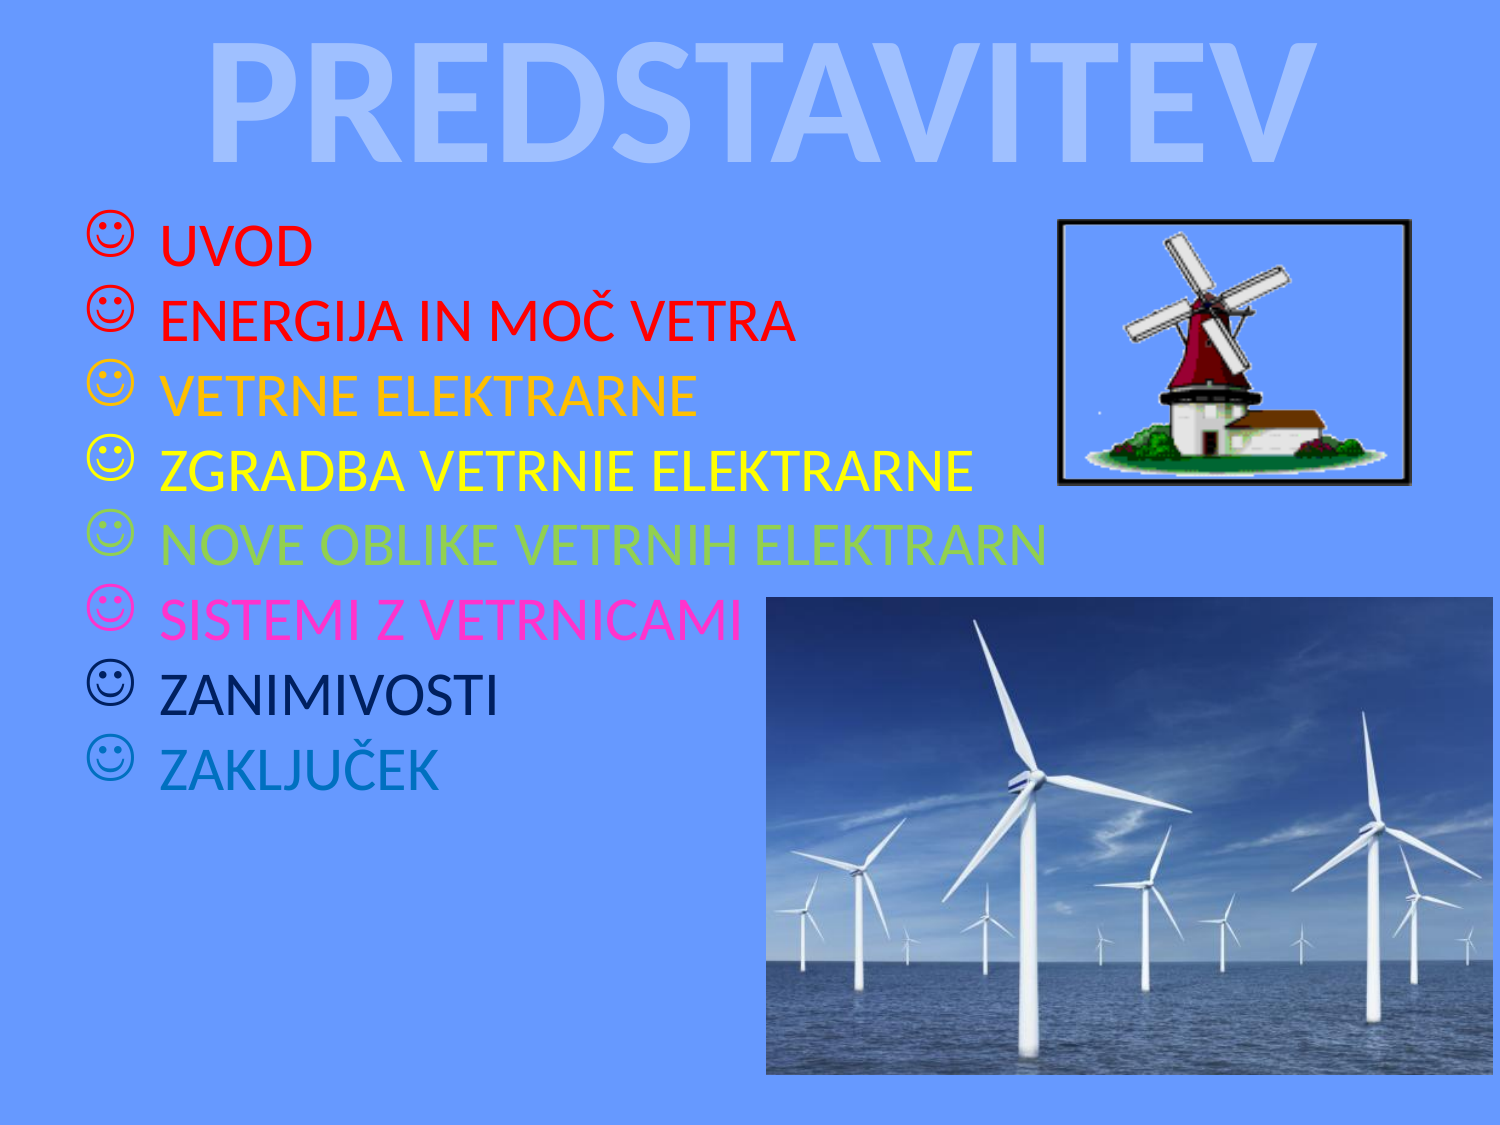

PREDSTAVITEV
UVOD
ENERGIJA IN MOČ VETRA
VETRNE ELEKTRARNE
ZGRADBA VETRNIE ELEKTRARNE
NOVE OBLIKE VETRNIH ELEKTRARN
SISTEMI Z VETRNICAMI
ZANIMIVOSTI
ZAKLJUČEK